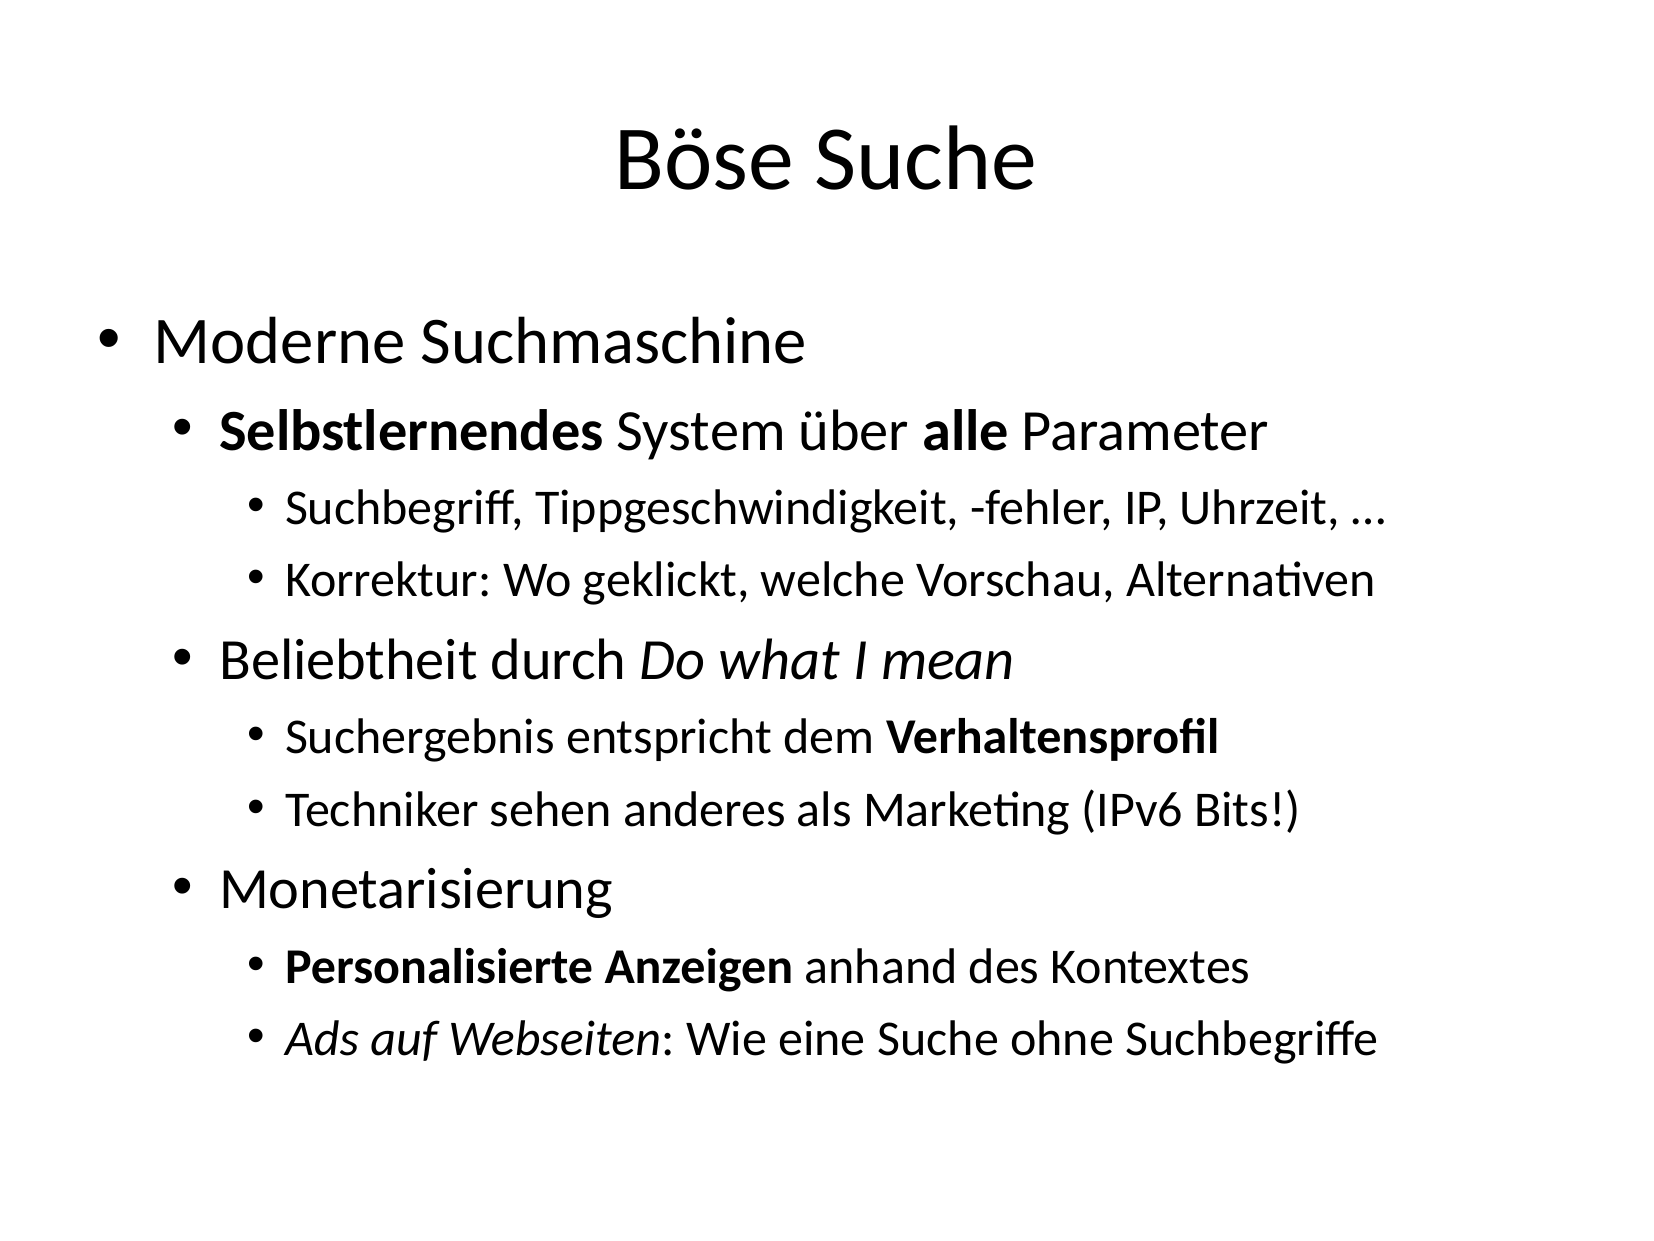

# Böse Suche
Moderne Suchmaschine
Selbstlernendes System über alle Parameter
Suchbegriff, Tippgeschwindigkeit, -fehler, IP, Uhrzeit, …
Korrektur: Wo geklickt, welche Vorschau, Alternativen
Beliebtheit durch Do what I mean
Suchergebnis entspricht dem Verhaltensprofil
Techniker sehen anderes als Marketing (IPv6 Bits!)
Monetarisierung
Personalisierte Anzeigen anhand des Kontextes
Ads auf Webseiten: Wie eine Suche ohne Suchbegriffe